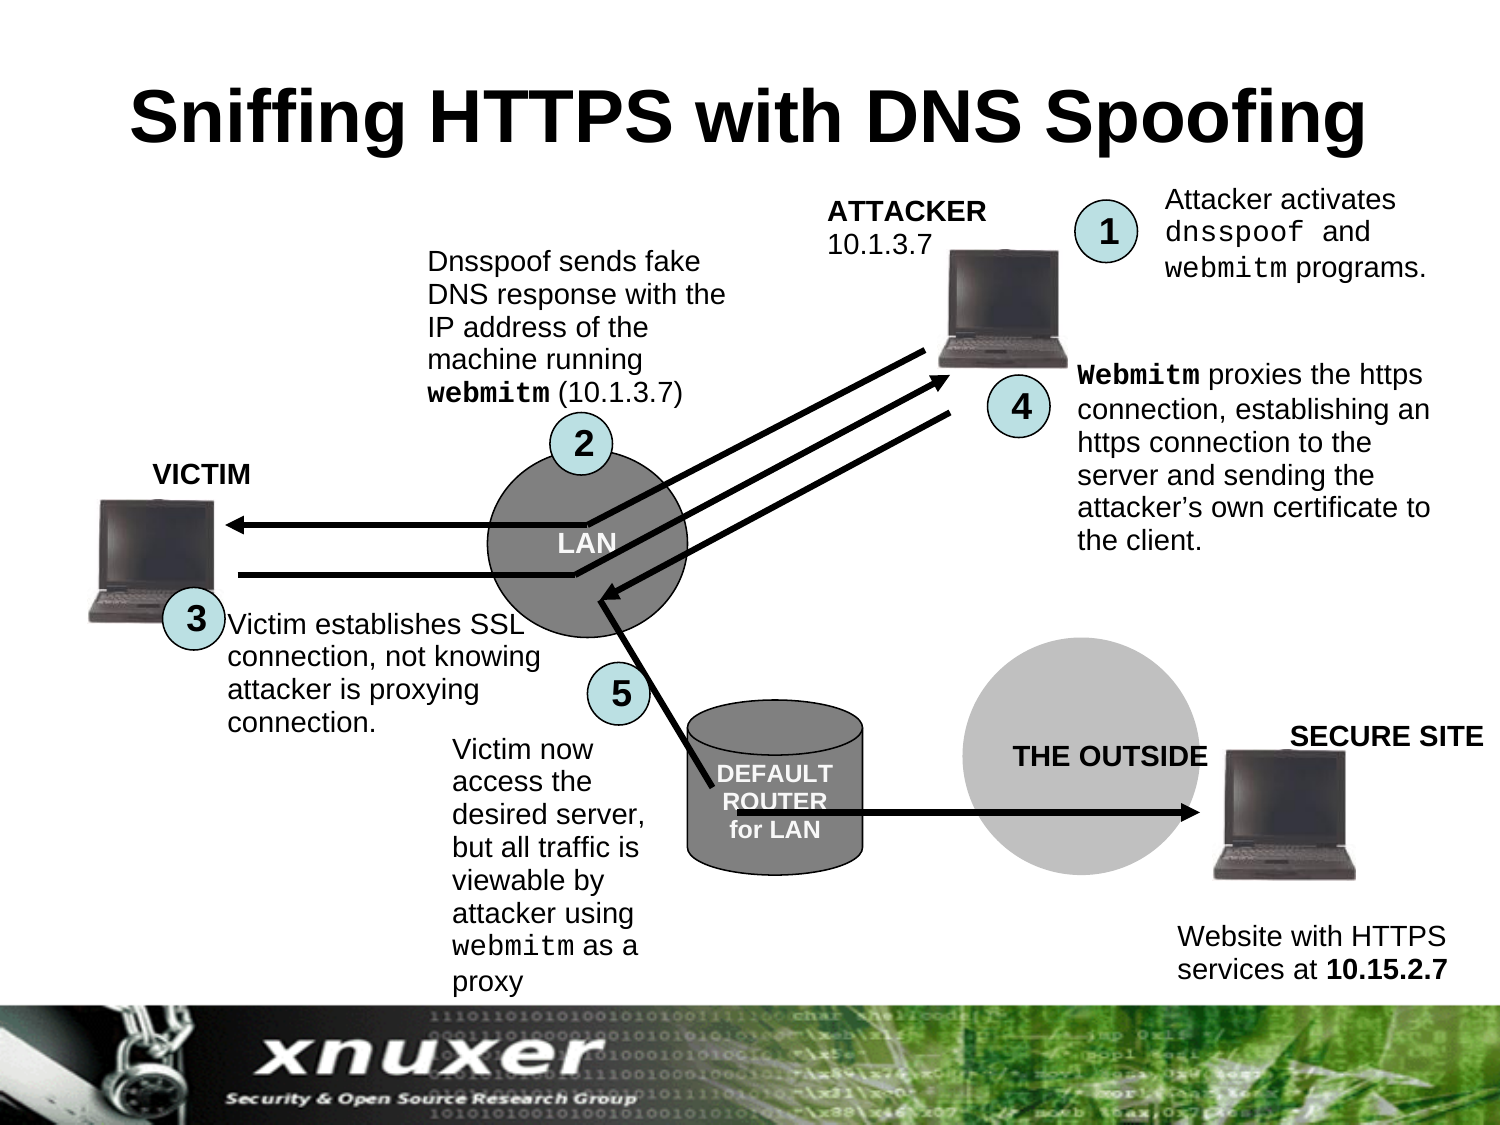

# Sniffing HTTPS with DNS Spoofing
Attacker activates dnsspoof and webmitm programs.
ATTACKER
10.1.3.7
1
Dnsspoof sends fake DNS response with the IP address of the machine running webmitm (10.1.3.7)
Webmitm proxies the https connection, establishing an https connection to the server and sending the attacker’s own certificate to the client.
4
2
VICTIM
LAN
3
Victim establishes SSL connection, not knowing attacker is proxying connection.
THE OUTSIDE
5
DEFAULT
ROUTER
for LAN
SECURE SITE
Victim now access the desired server, but all traffic is viewable by attacker using webmitm as a proxy
Website with HTTPS services at 10.15.2.7